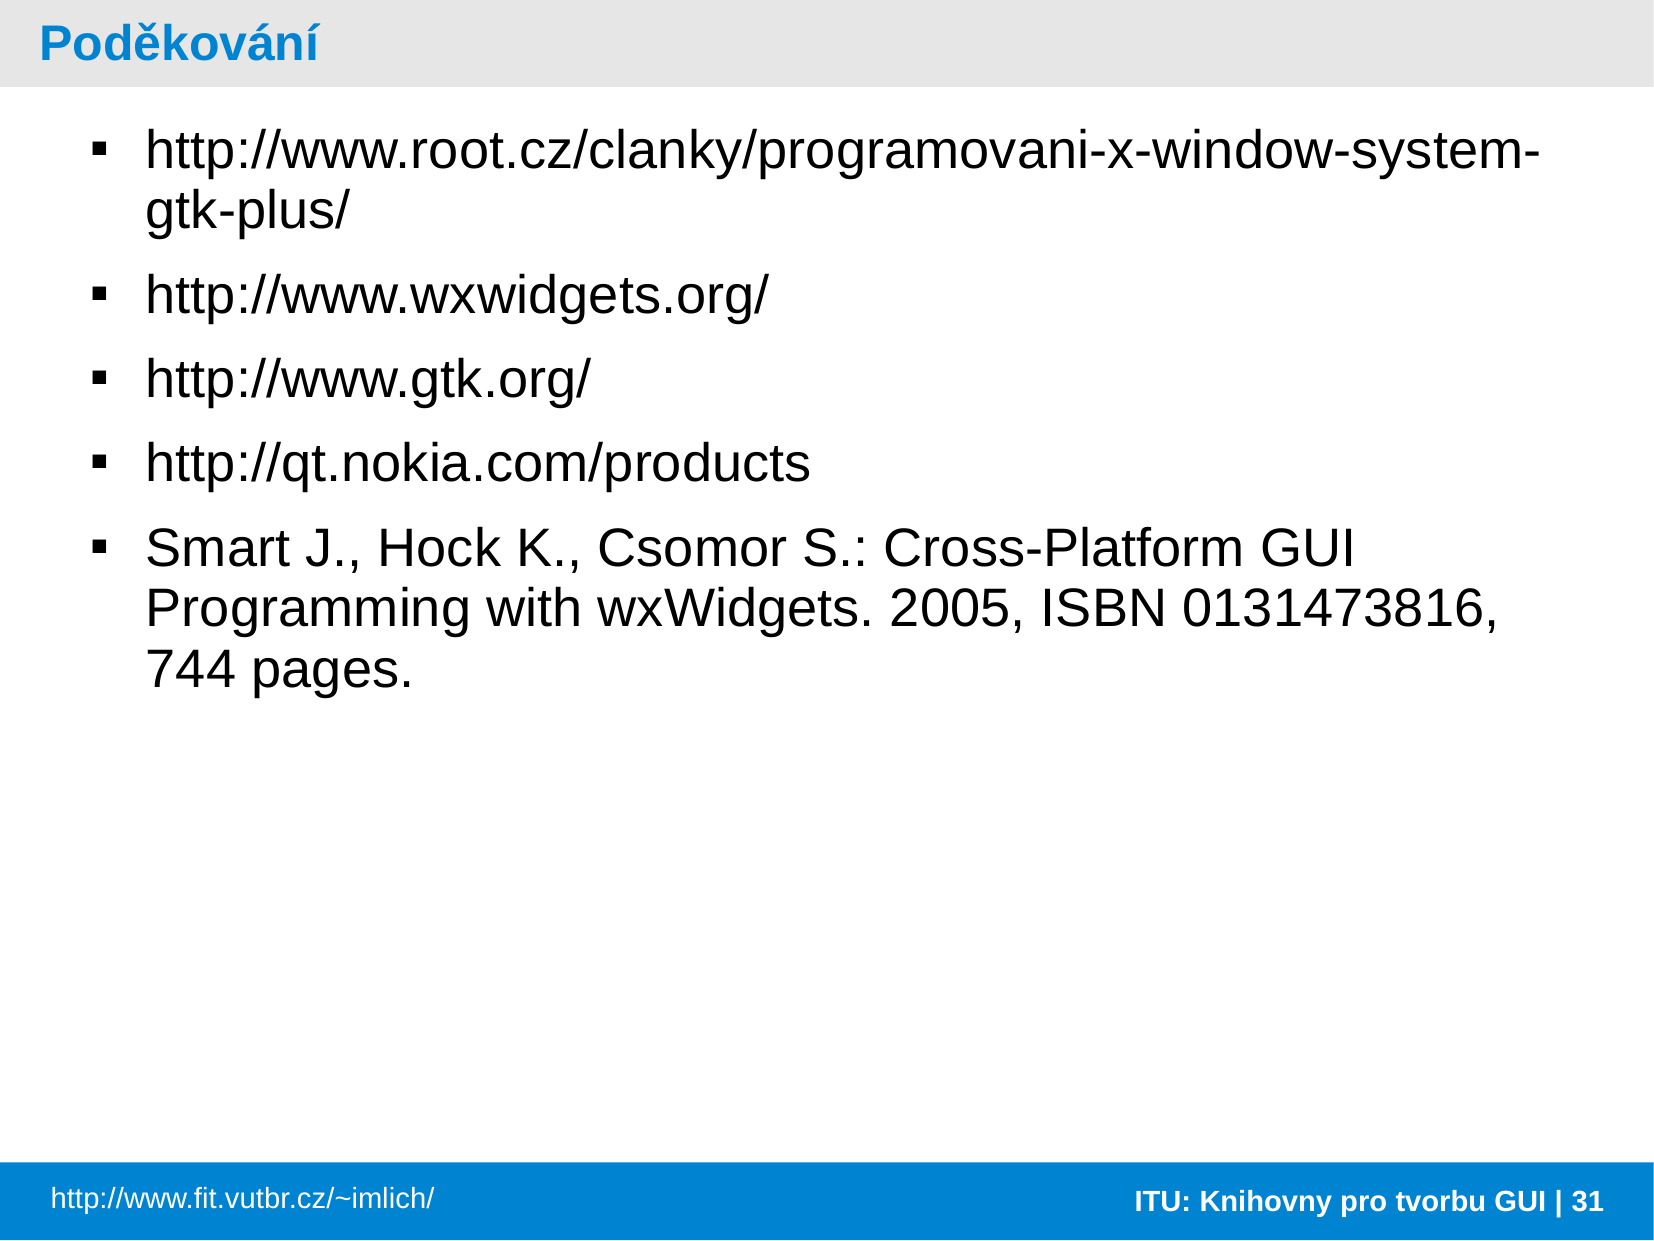

# Poděkování
http://www.root.cz/clanky/programovani-x-window-system-gtk-plus/
http://www.wxwidgets.org/
http://www.gtk.org/
http://qt.nokia.com/products
Smart J., Hock K., Csomor S.: Cross-Platform GUI Programming with wxWidgets. 2005, ISBN 0131473816, 744 pages.